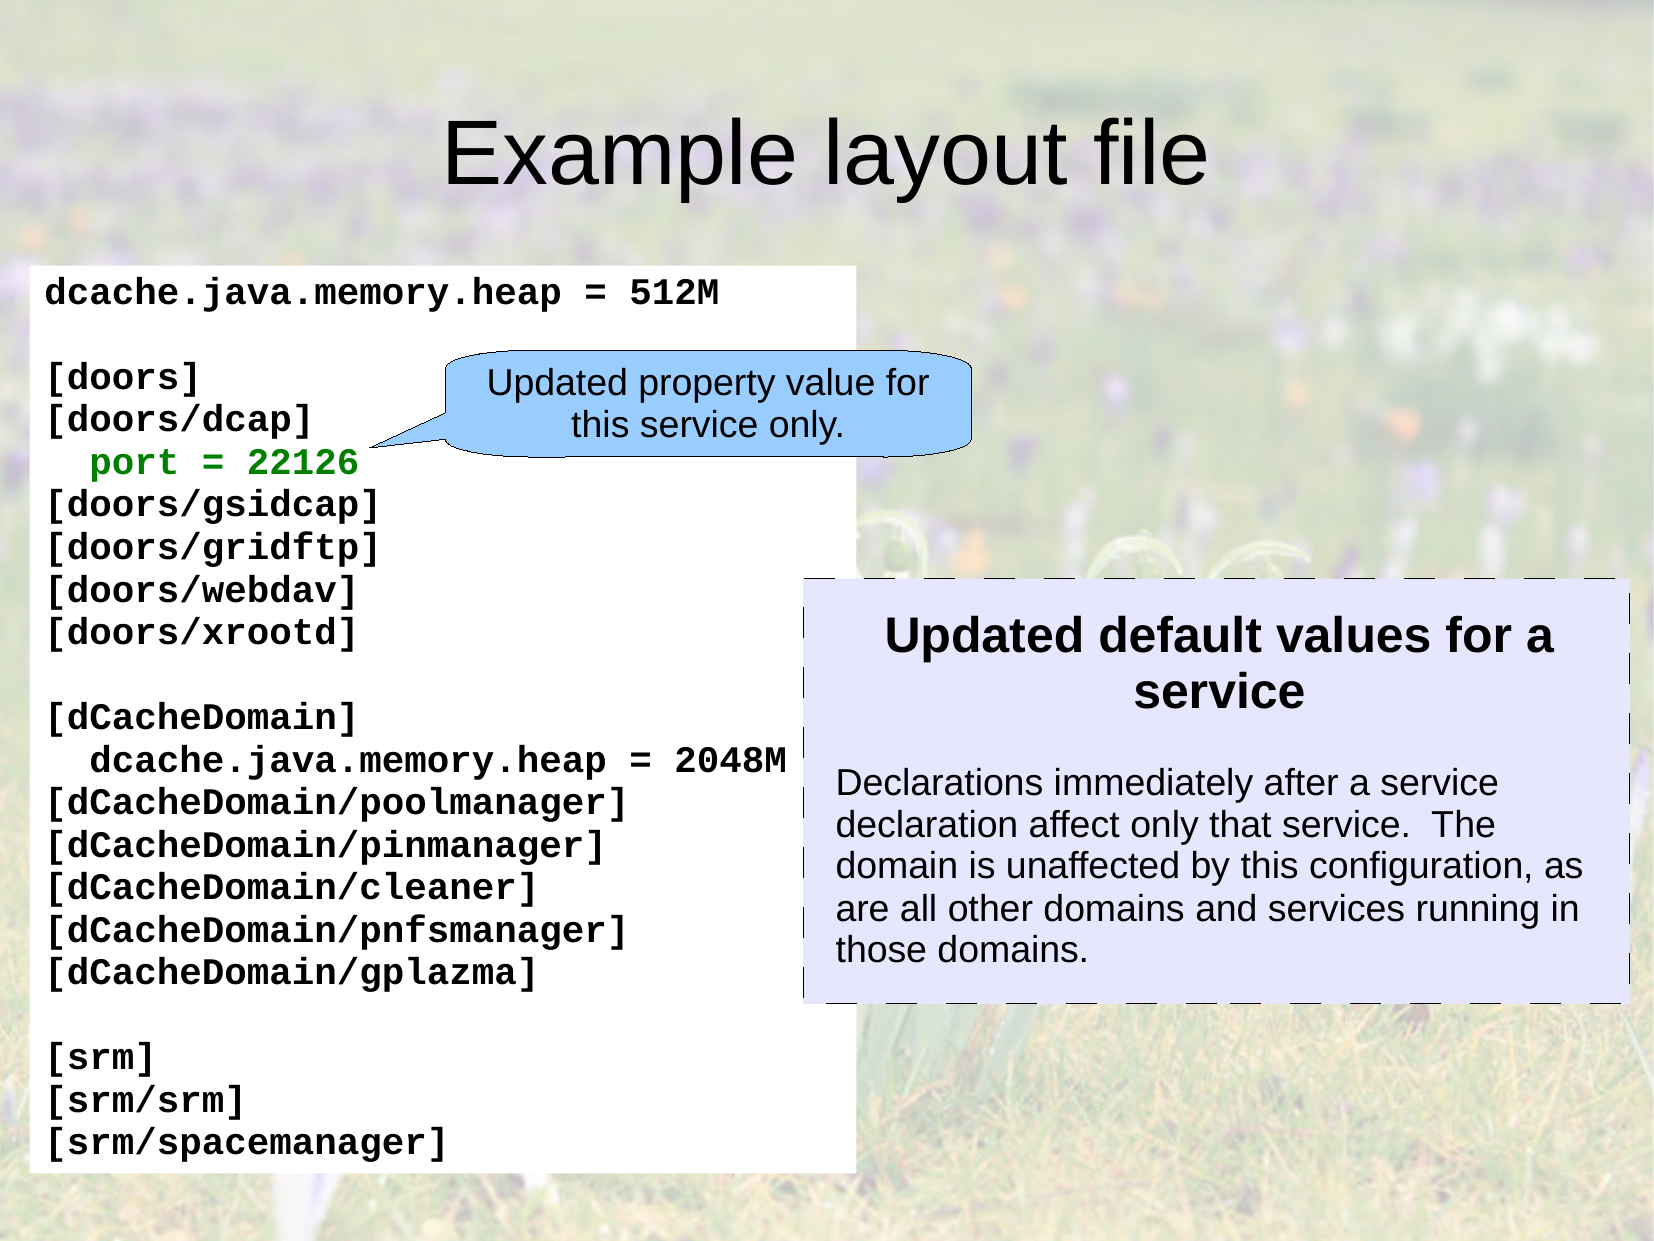

# Example layout file
dcache.java.memory.heap = 512M
[doors]
[doors/dcap]
 port = 22126
[doors/gsidcap]
[doors/gridftp]
[doors/webdav]
[doors/xrootd]
[dCacheDomain]
 dcache.java.memory.heap = 2048M
[dCacheDomain/poolmanager]
[dCacheDomain/pinmanager]
[dCacheDomain/cleaner]
[dCacheDomain/pnfsmanager]
[dCacheDomain/gplazma]
[srm]
[srm/srm]
[srm/spacemanager]
Updated property value for this service only.
Updated default values for a service
Declarations immediately after a service declaration affect only that service. The domain is unaffected by this configuration, as are all other domains and services running in those domains.